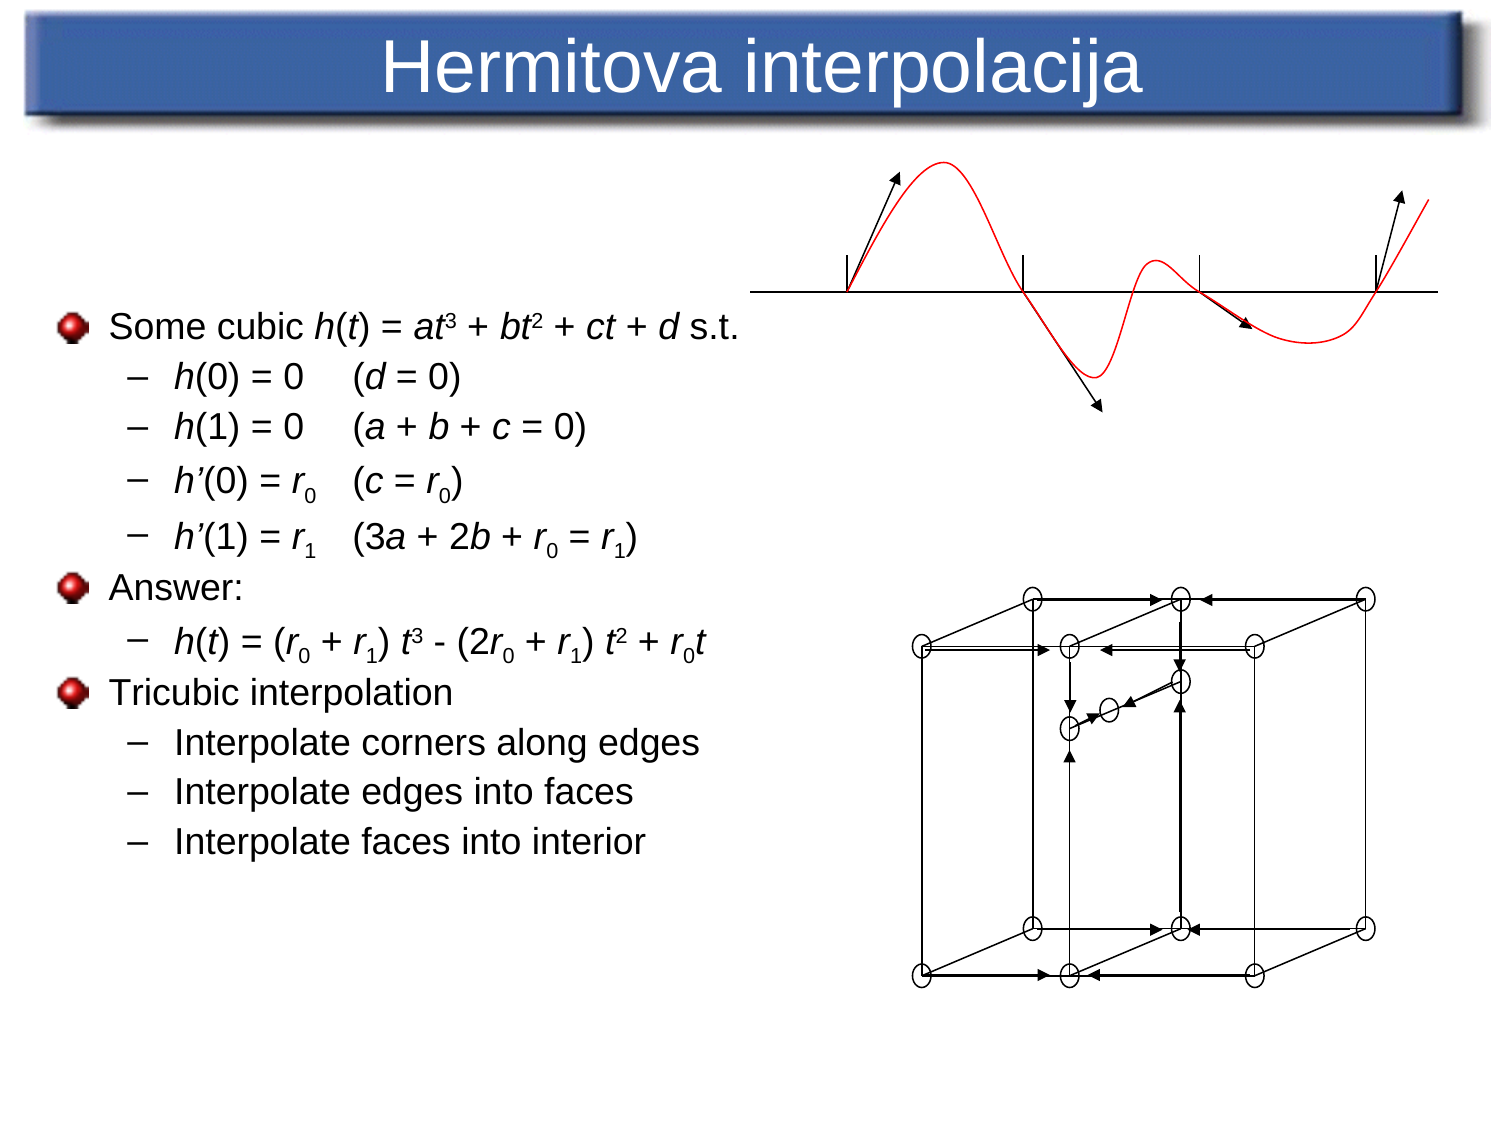

# Hermitova interpolacija
Some cubic h(t) = at3 + bt2 + ct + d s.t.
h(0) = 0	(d = 0)
h(1) = 0	(a + b + c = 0)
h’(0) = r0	(c = r0)
h’(1) = r1	(3a + 2b + r0 = r1)
Answer:
h(t) = (r0 + r1) t3 - (2r0 + r1) t2 + r0t
Tricubic interpolation
Interpolate corners along edges
Interpolate edges into faces
Interpolate faces into interior